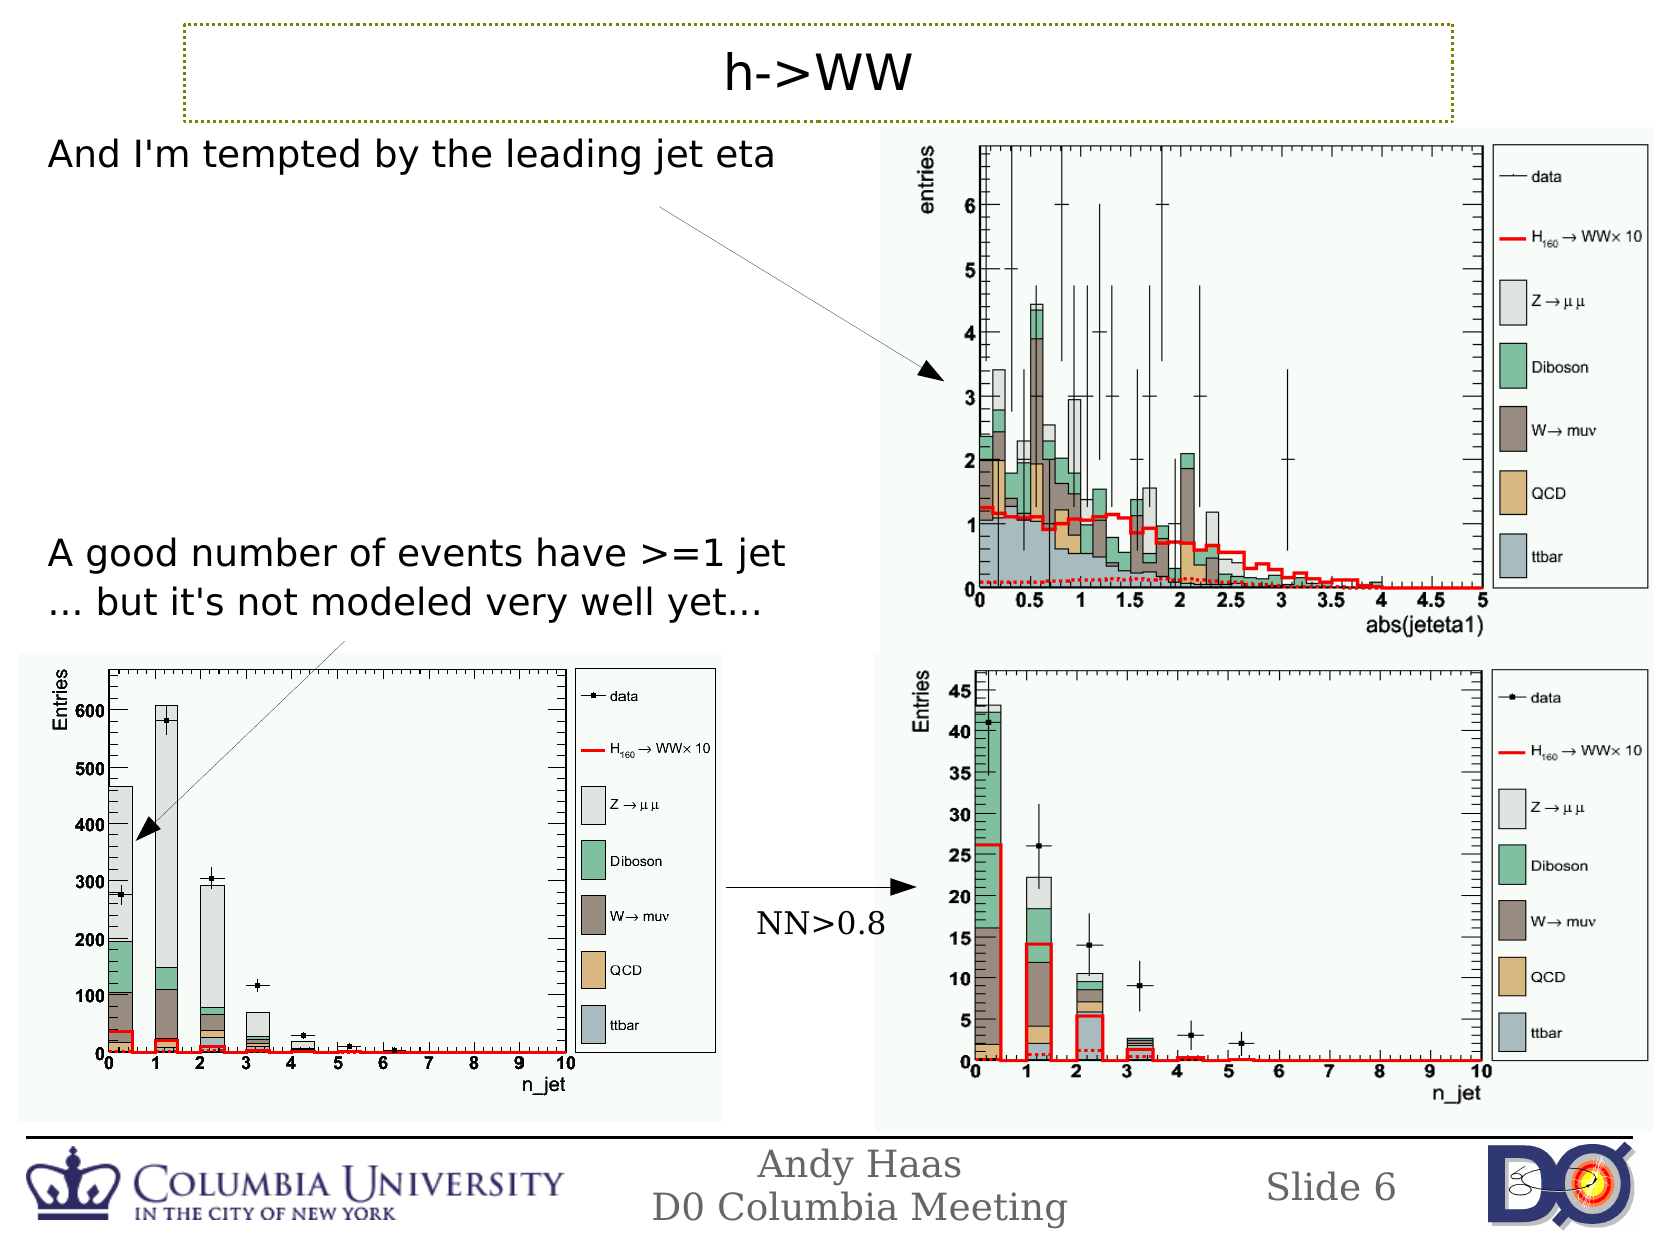

# h->WW
And I'm tempted by the leading jet eta
A good number of events have >=1 jet
... but it's not modeled very well yet...
NN>0.8